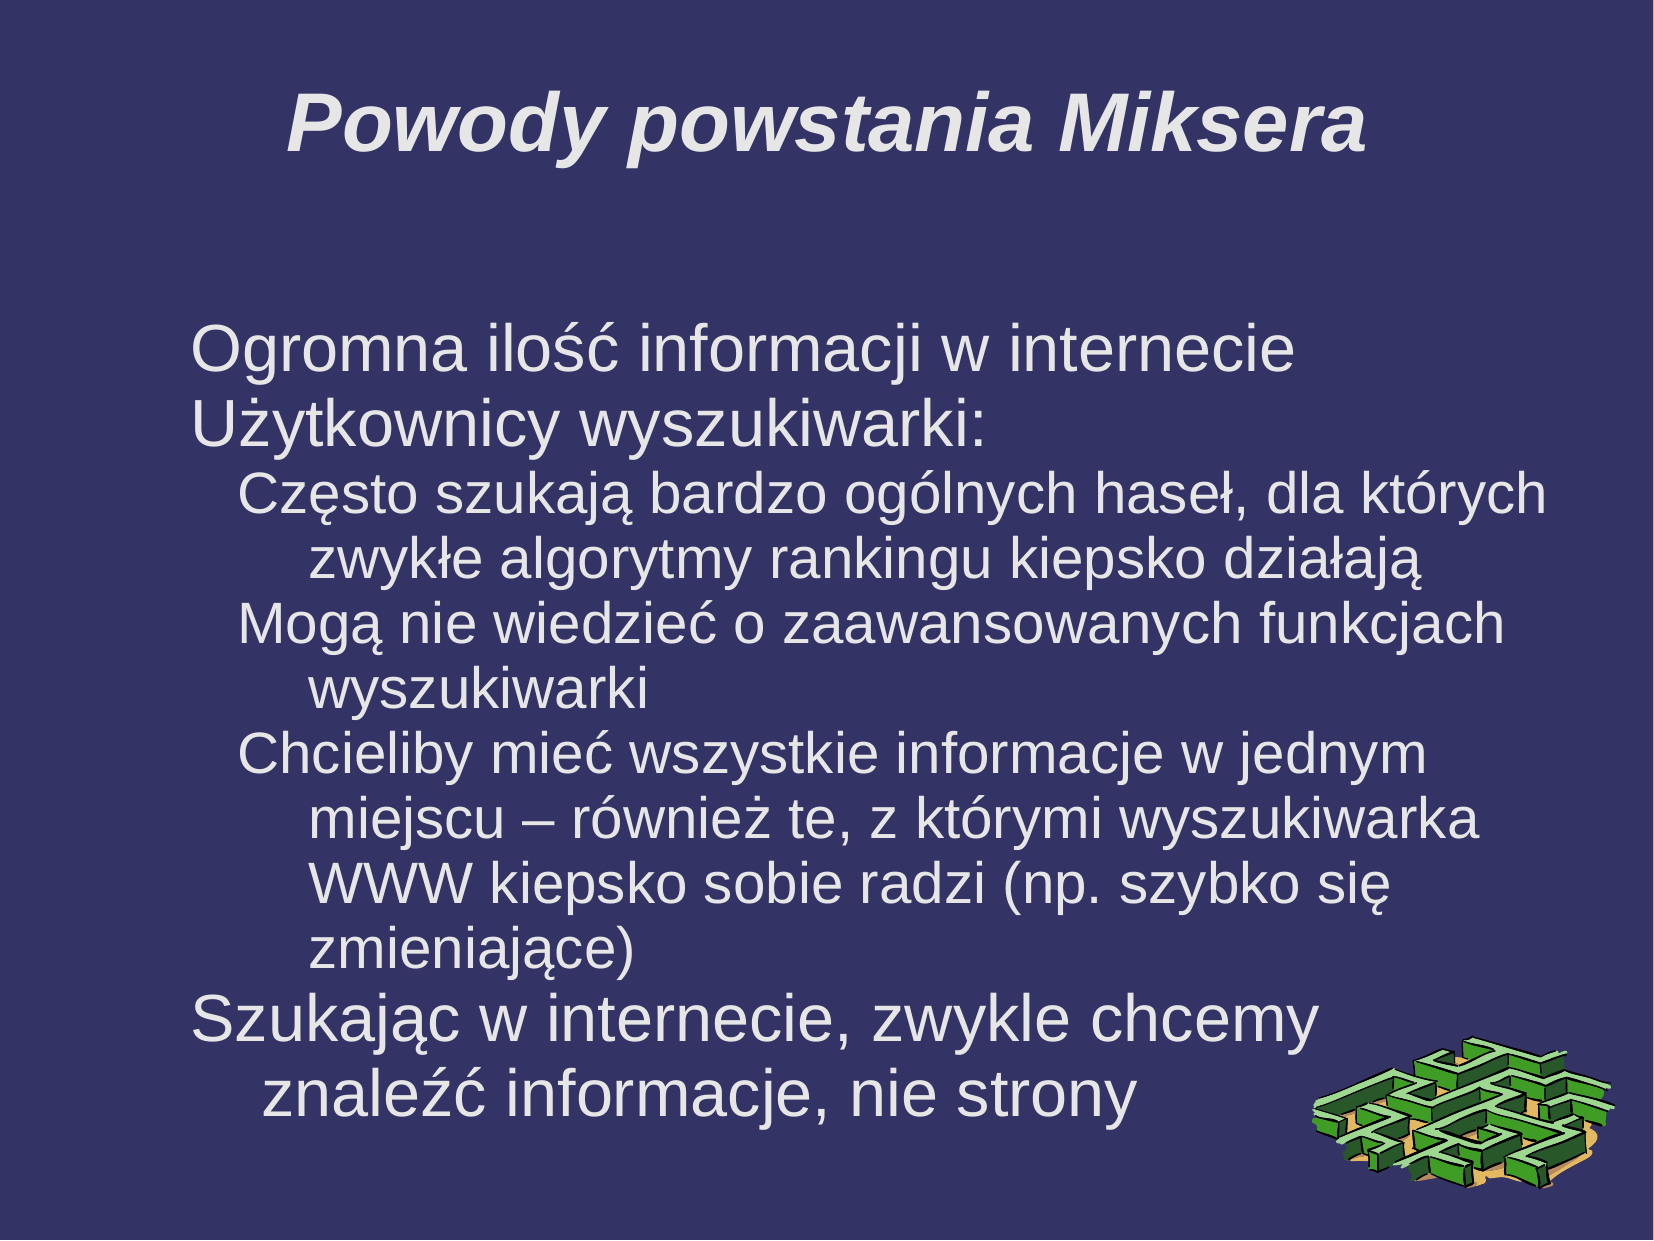

# Powody powstania Miksera
Ogromna ilość informacji w internecie
Użytkownicy wyszukiwarki:
Często szukają bardzo ogólnych haseł, dla których zwykłe algorytmy rankingu kiepsko działają
Mogą nie wiedzieć o zaawansowanych funkcjach wyszukiwarki
Chcieliby mieć wszystkie informacje w jednym miejscu – również te, z którymi wyszukiwarka WWW kiepsko sobie radzi (np. szybko się zmieniające)
Szukając w internecie, zwykle chcemy
znaleźć informacje, nie strony